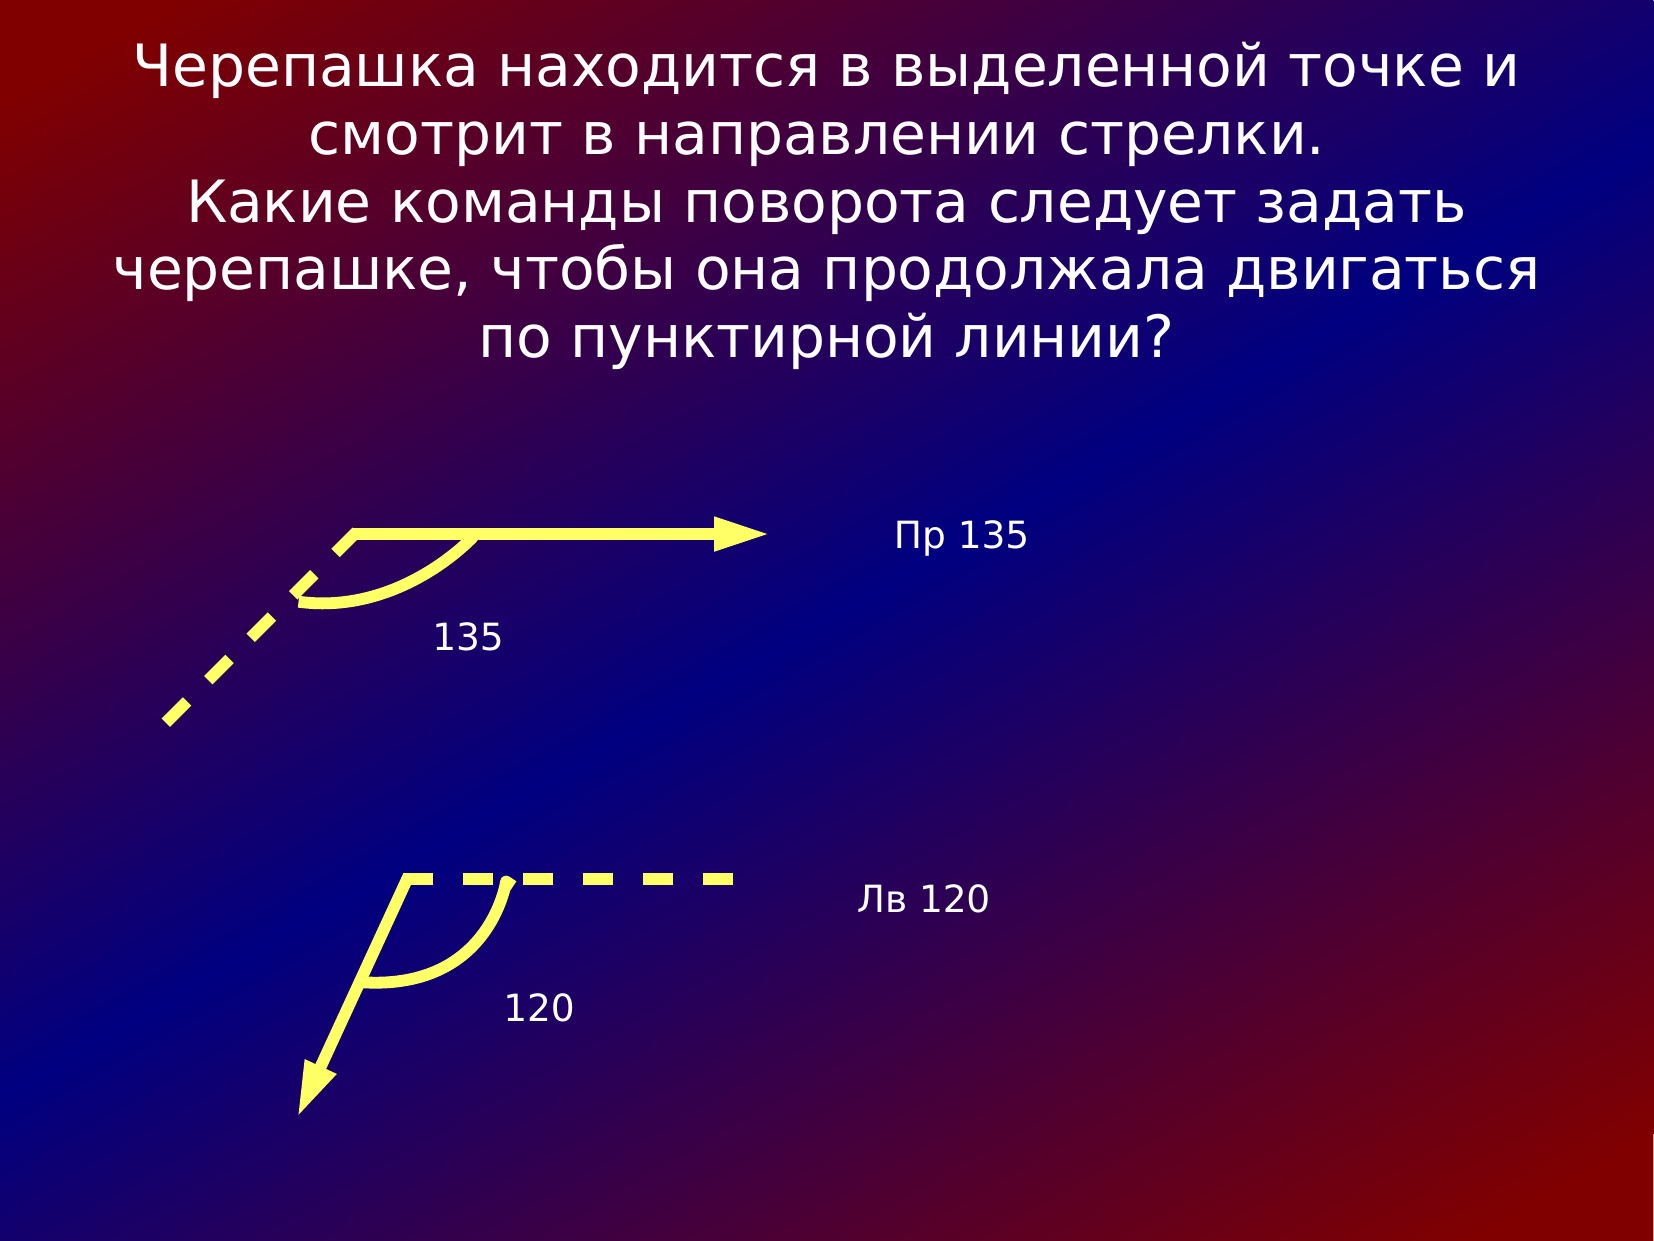

# Черепашка находится в выделенной точке и смотрит в направлении стрелки. Какие команды поворота следует задать черепашке, чтобы она продолжала двигаться по пунктирной линии?
Пр 135
135
Лв 120
120